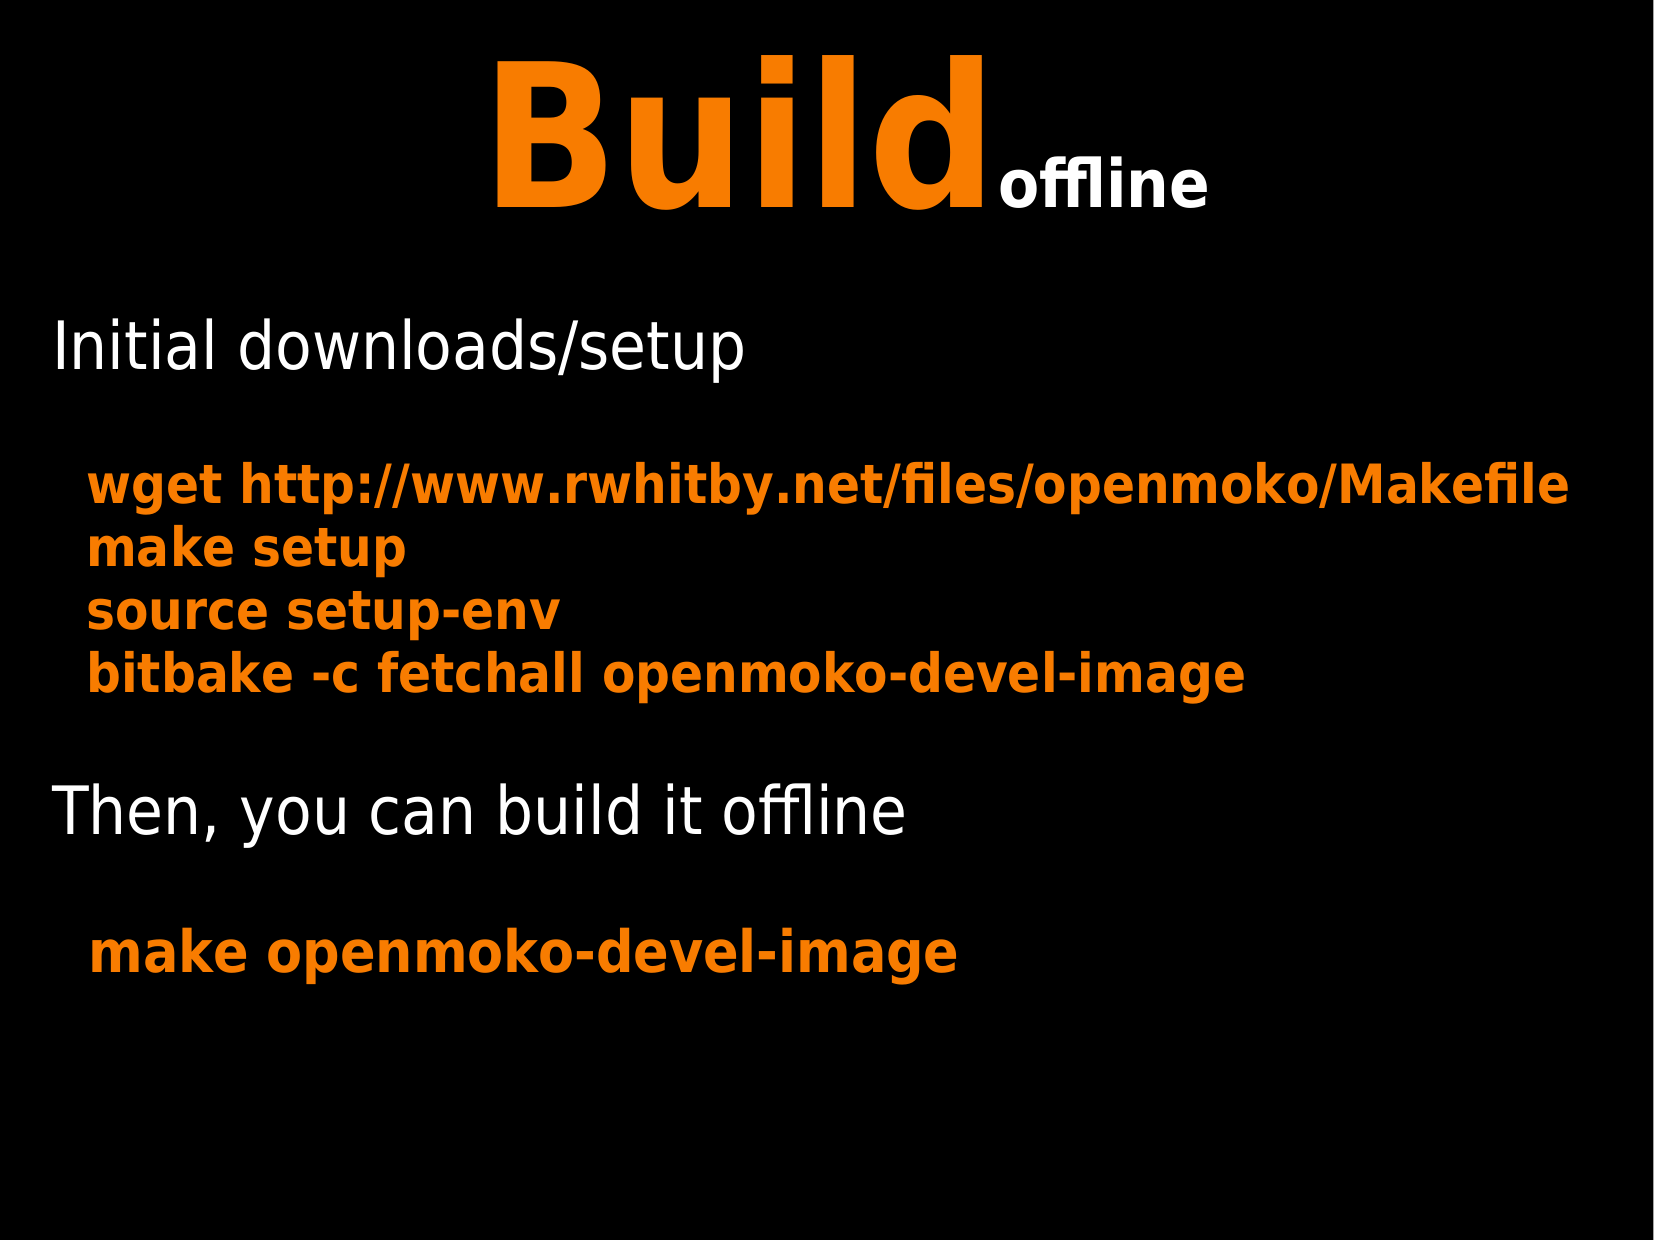

Buildoffline
Initial downloads/setup
 wget http://www.rwhitby.net/files/openmoko/Makefile
 make setup
 source setup-env
 bitbake -c fetchall openmoko-devel-image
Then, you can build it offline
 make openmoko-devel-image